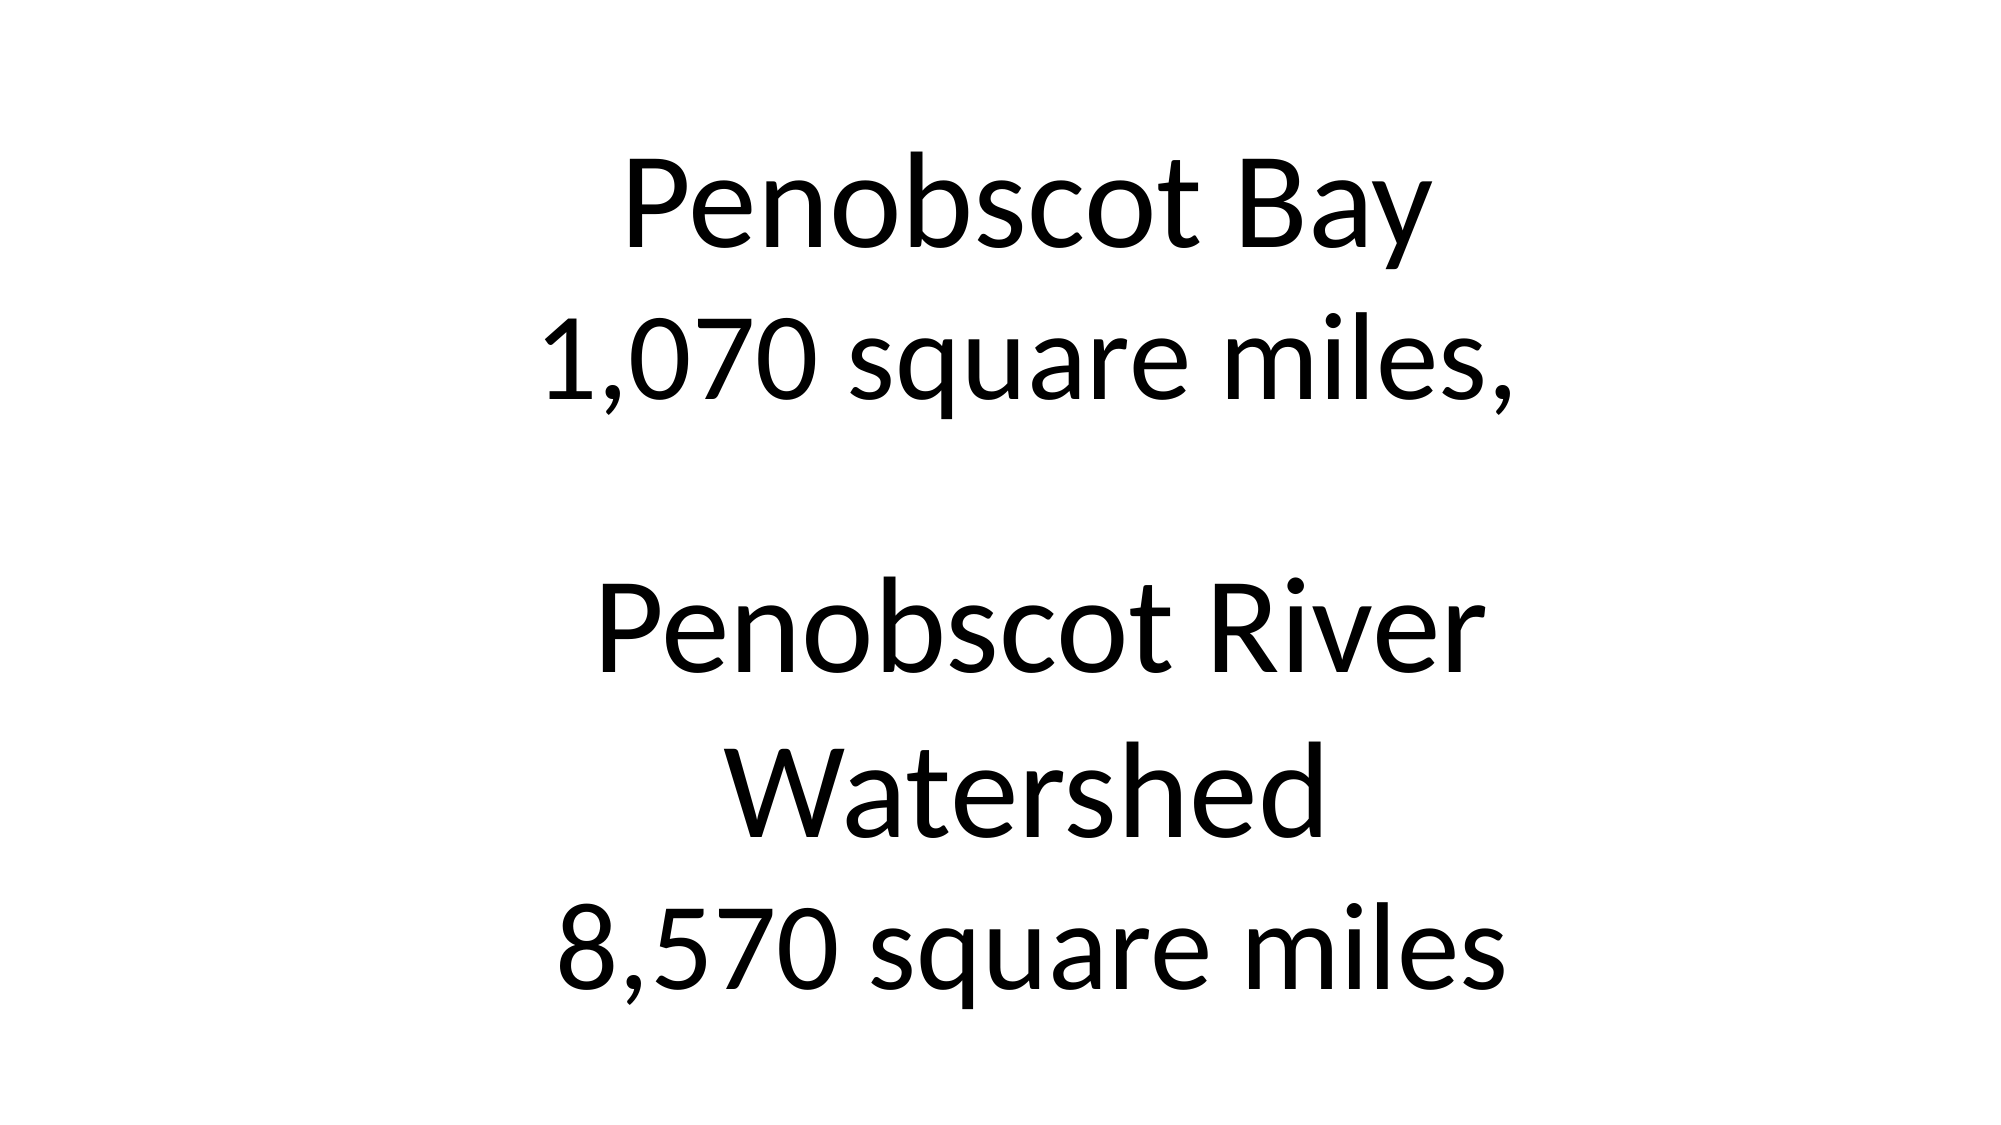

Penobscot Bay
1,070 square miles,
Penobscot River Watershed
8,570 square miles